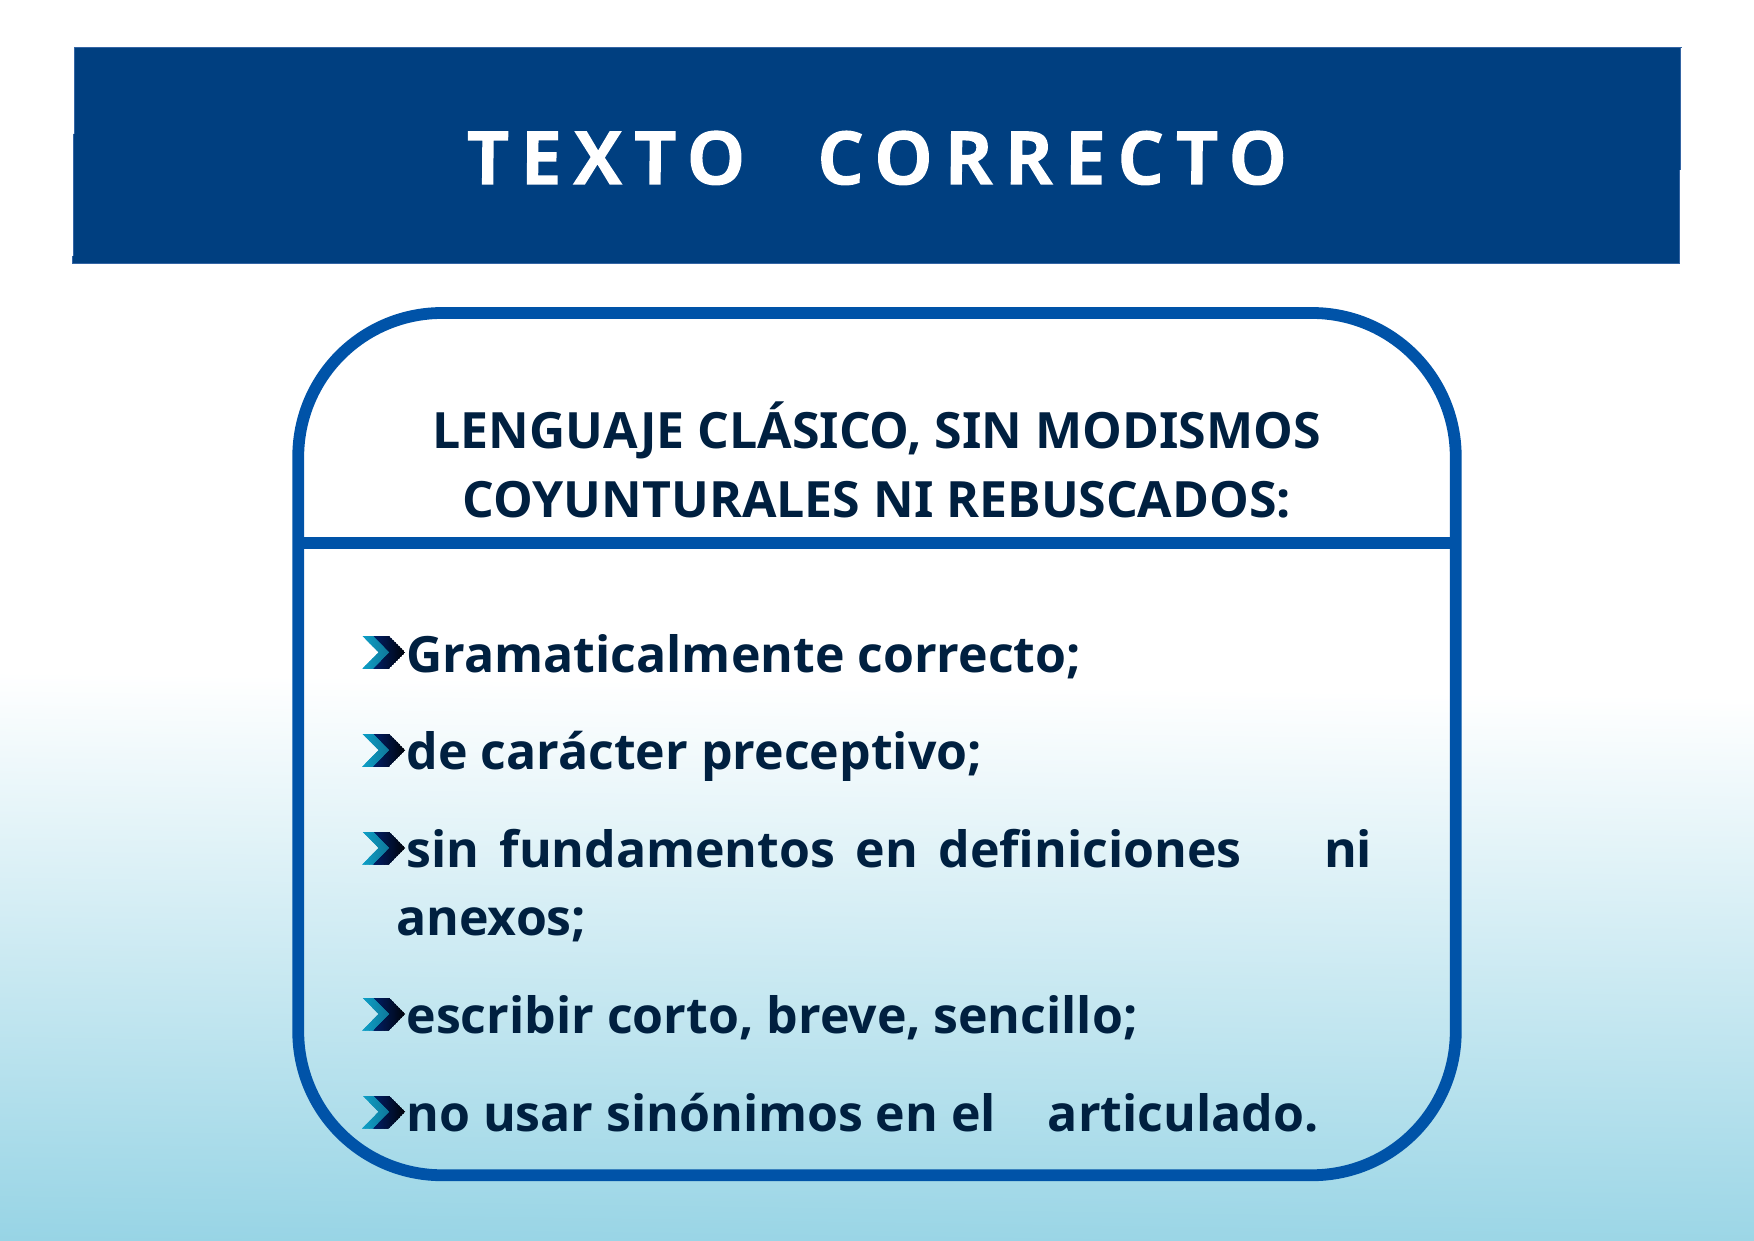

TEXTO CORRECTO
LENGUAJE CLÁSICO, SIN MODISMOS COYUNTURALES NI REBUSCADOS:
Gramaticalmente correcto;
de carácter preceptivo;
sin fundamentos en definiciones ni anexos;
escribir corto, breve, sencillo;
no usar sinónimos en el articulado.